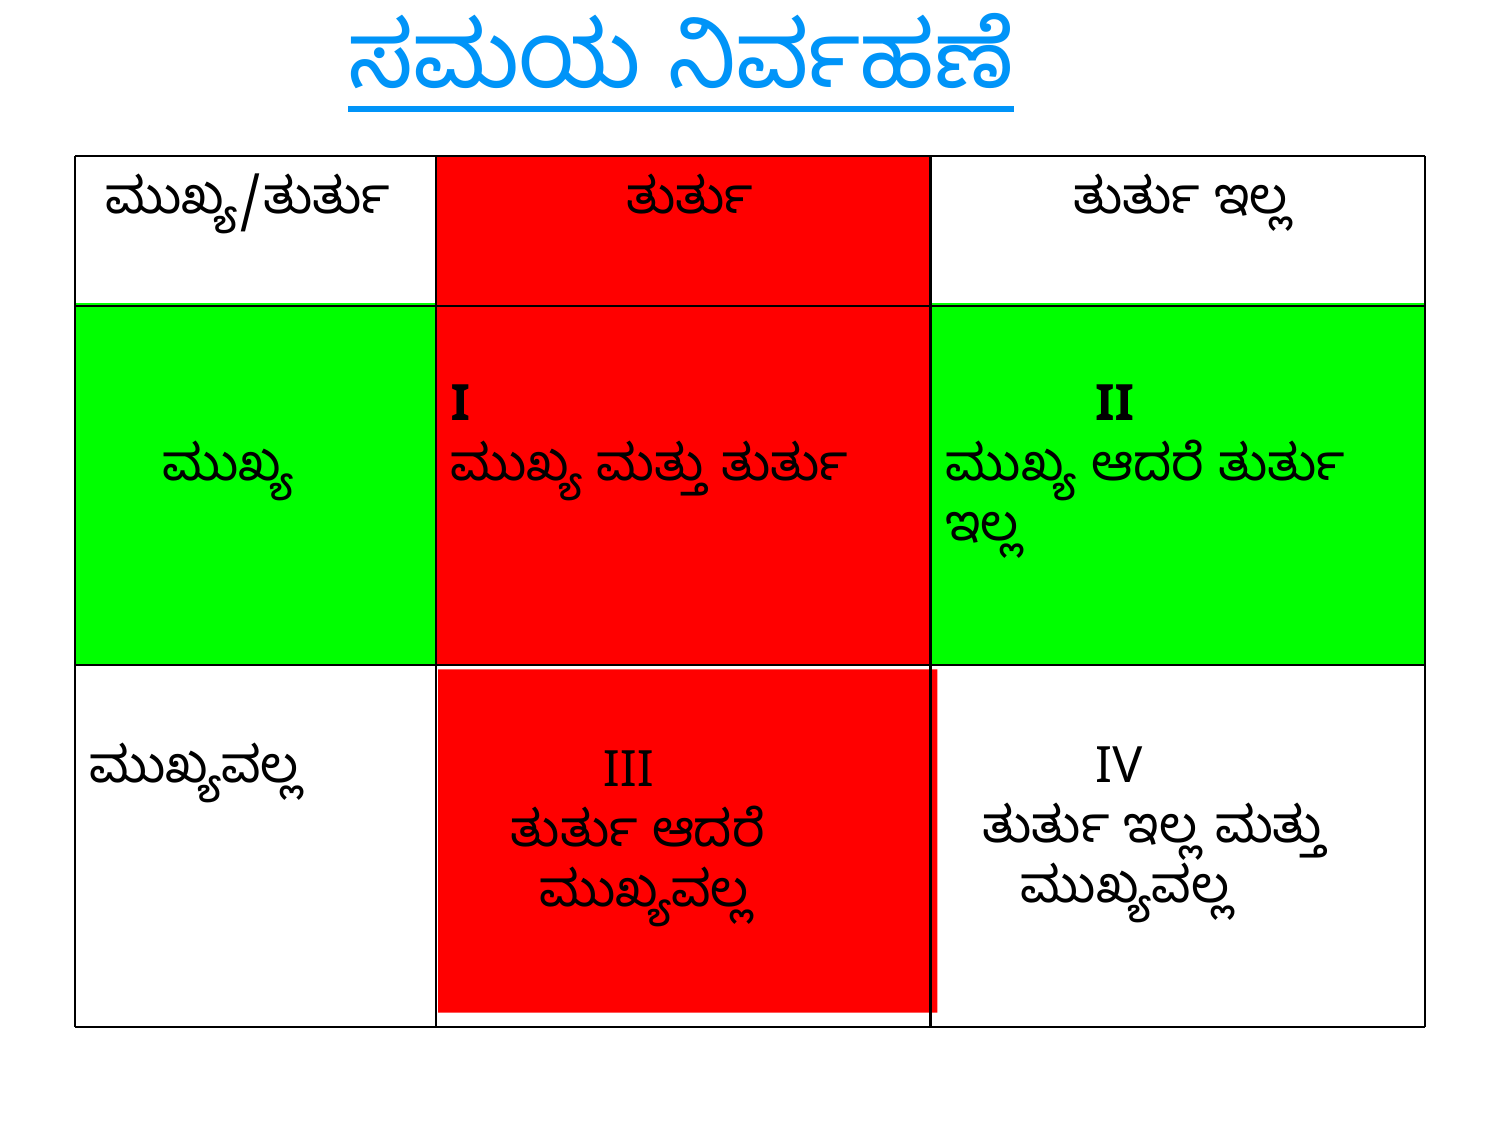

# ಸಮಯ ನಿರ್ವಹಣೆ
 ಮುಖ್ಯ/ತುರ್ತು
 ತುರ್ತು
 ತುರ್ತು ಇಲ್ಲ
 ಮುಖ್ಯ
 			 I
ಮುಖ್ಯ ಮತ್ತು ತುರ್ತು
 			II
ಮುಖ್ಯ ಆದರೆ ತುರ್ತು ಇಲ್ಲ
ಮುಖ್ಯವಲ್ಲ
	IV
ತುರ್ತು ಇಲ್ಲ ಮತ್ತು ಮುಖ್ಯವಲ್ಲ
				III
 ತುರ್ತು ಆದರೆ 	 ಮುಖ್ಯವಲ್ಲ